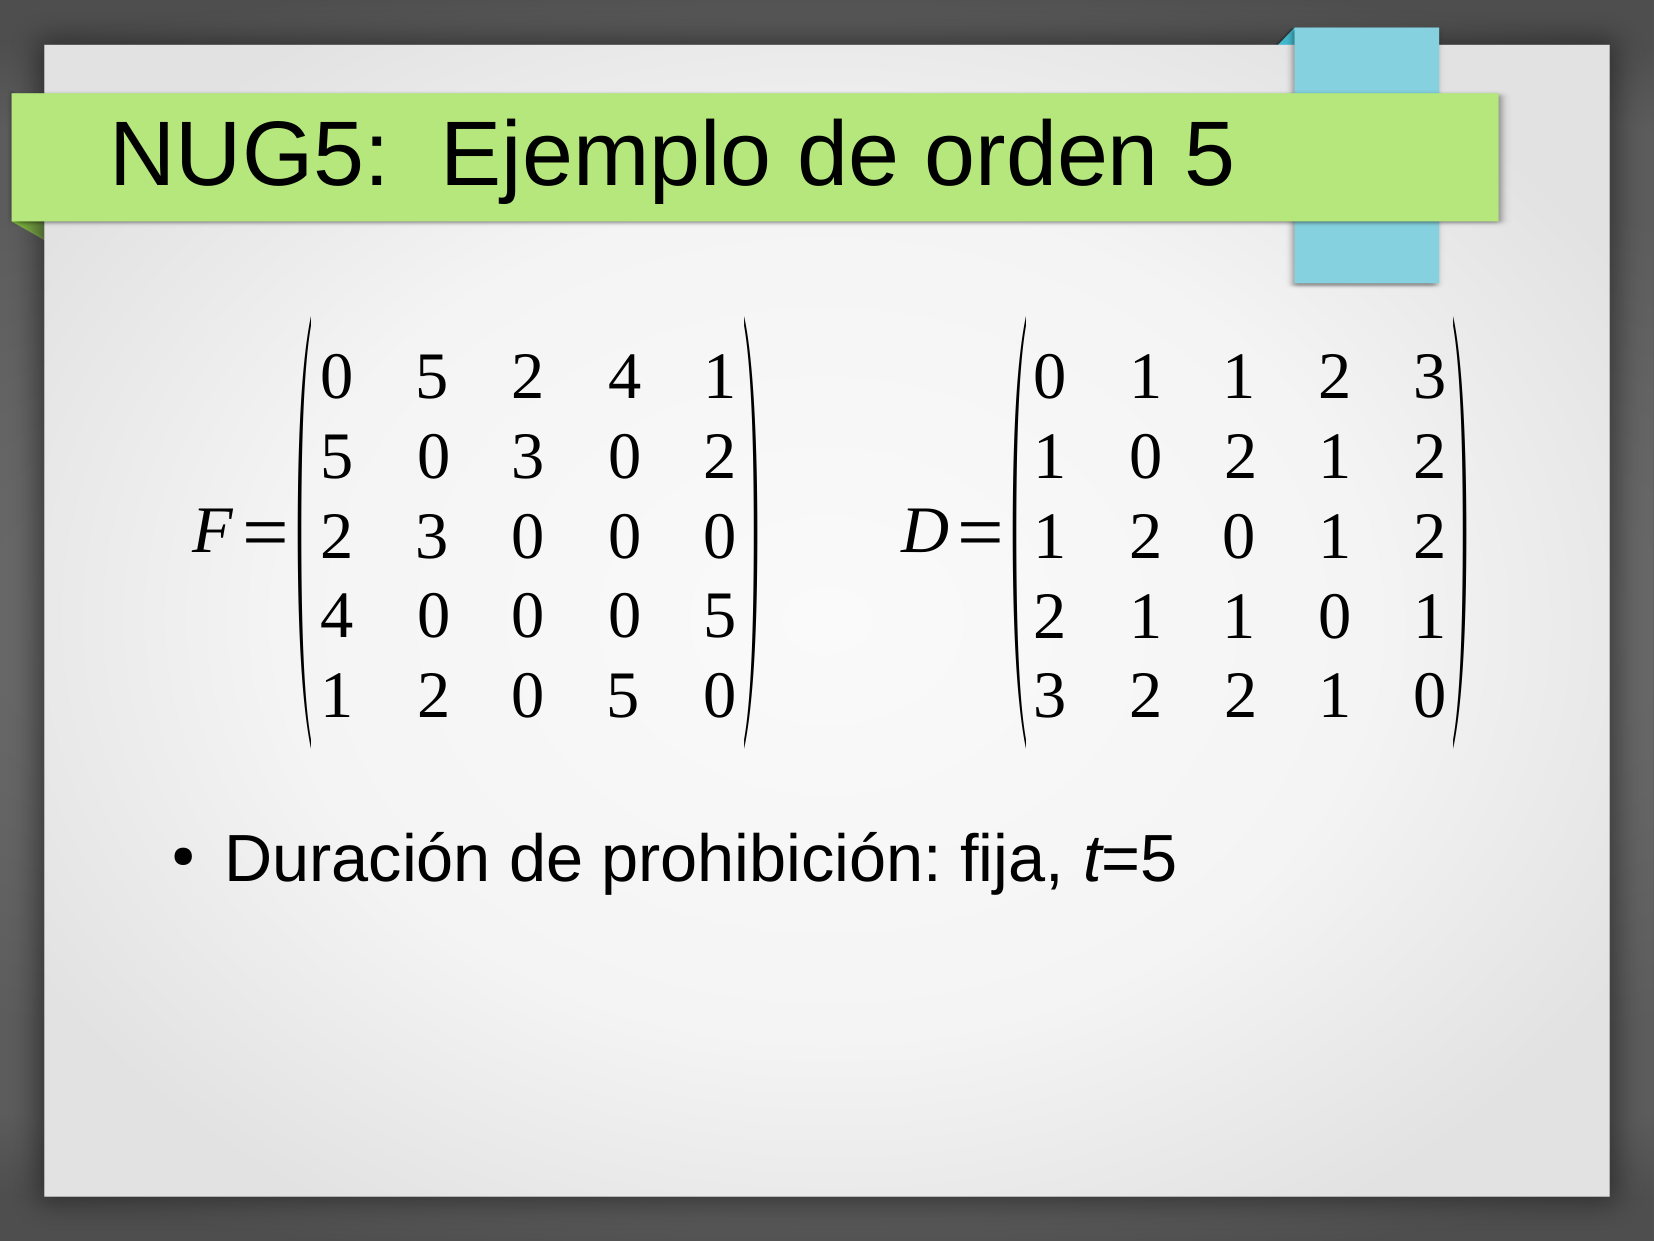

# NUG5: Ejemplo de orden 5
Duración de prohibición: fija, t=5